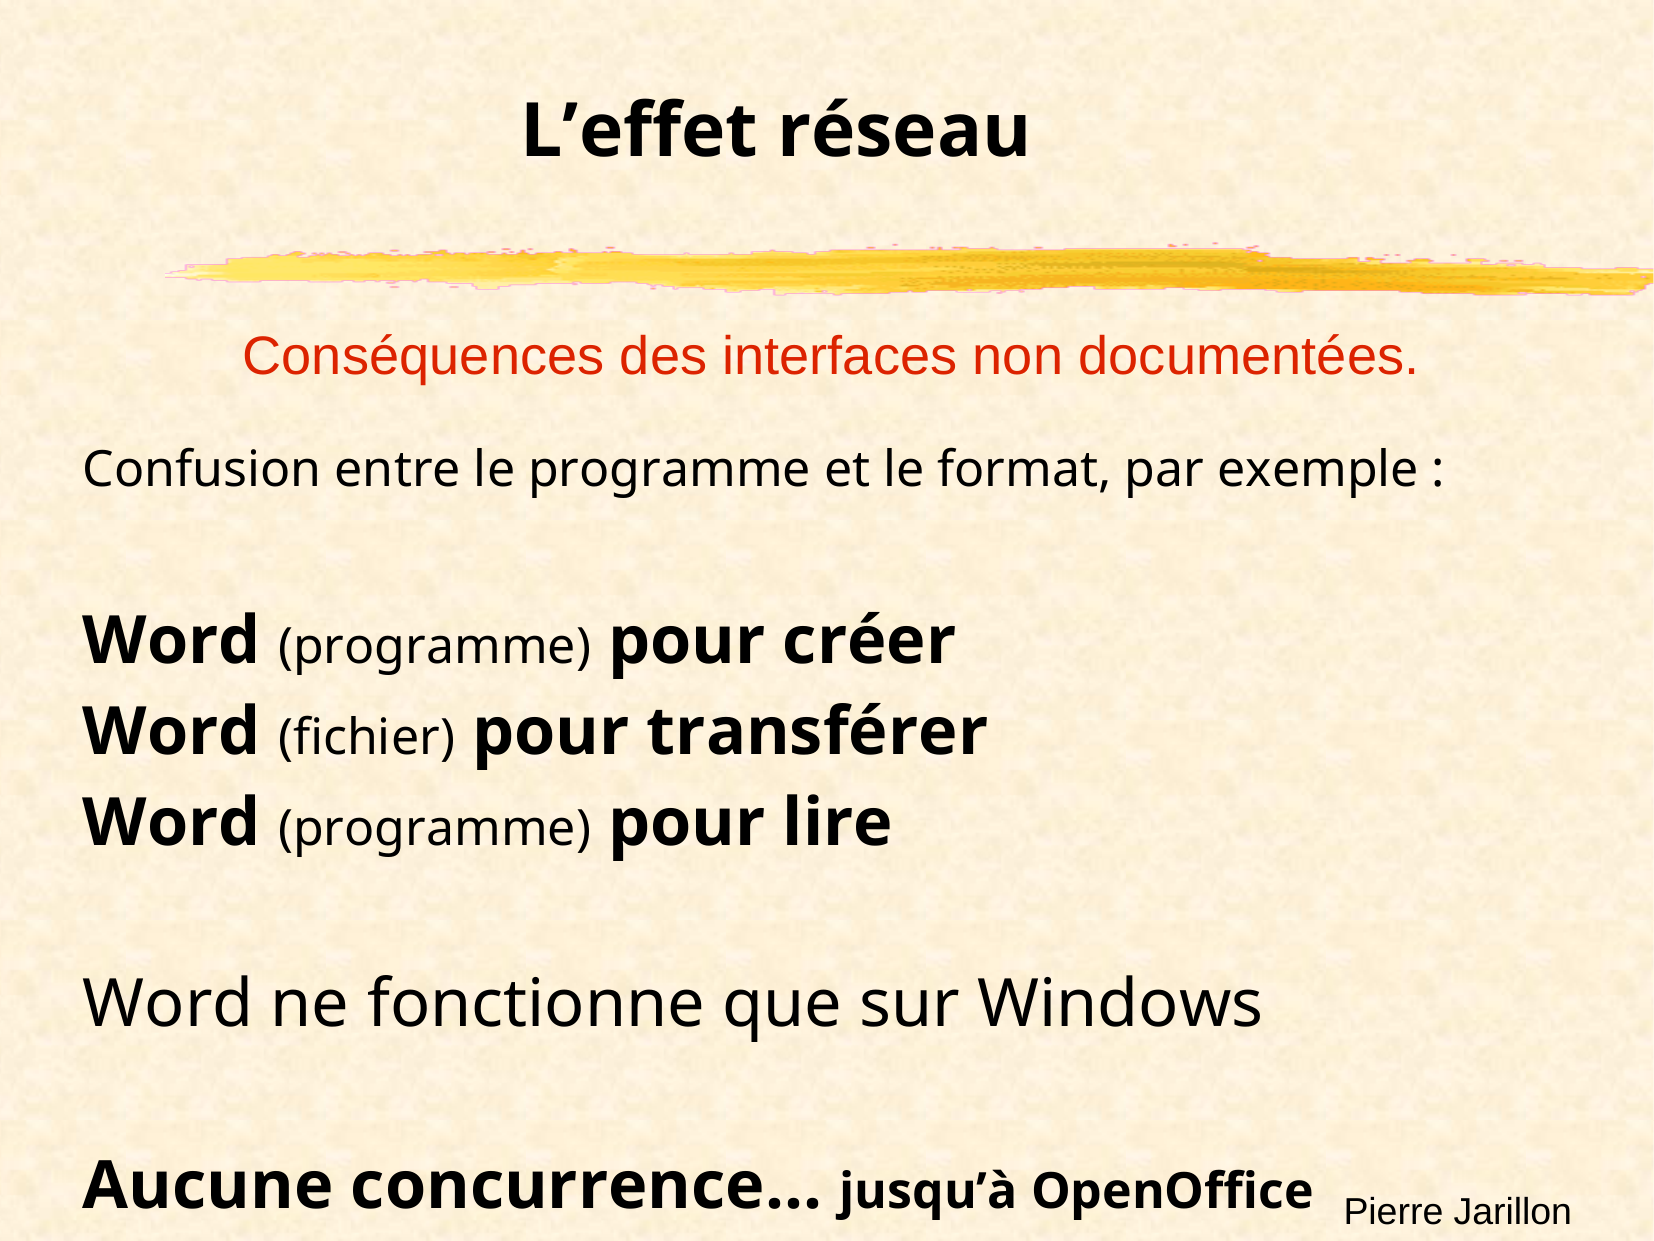

# L’effet réseau
Conséquences des interfaces non documentées.
Confusion entre le programme et le format, par exemple :
Word (programme) pour créer
Word (fichier) pour transférer
Word (programme) pour lire
Word ne fonctionne que sur Windows
Aucune concurrence... jusqu’à OpenOffice